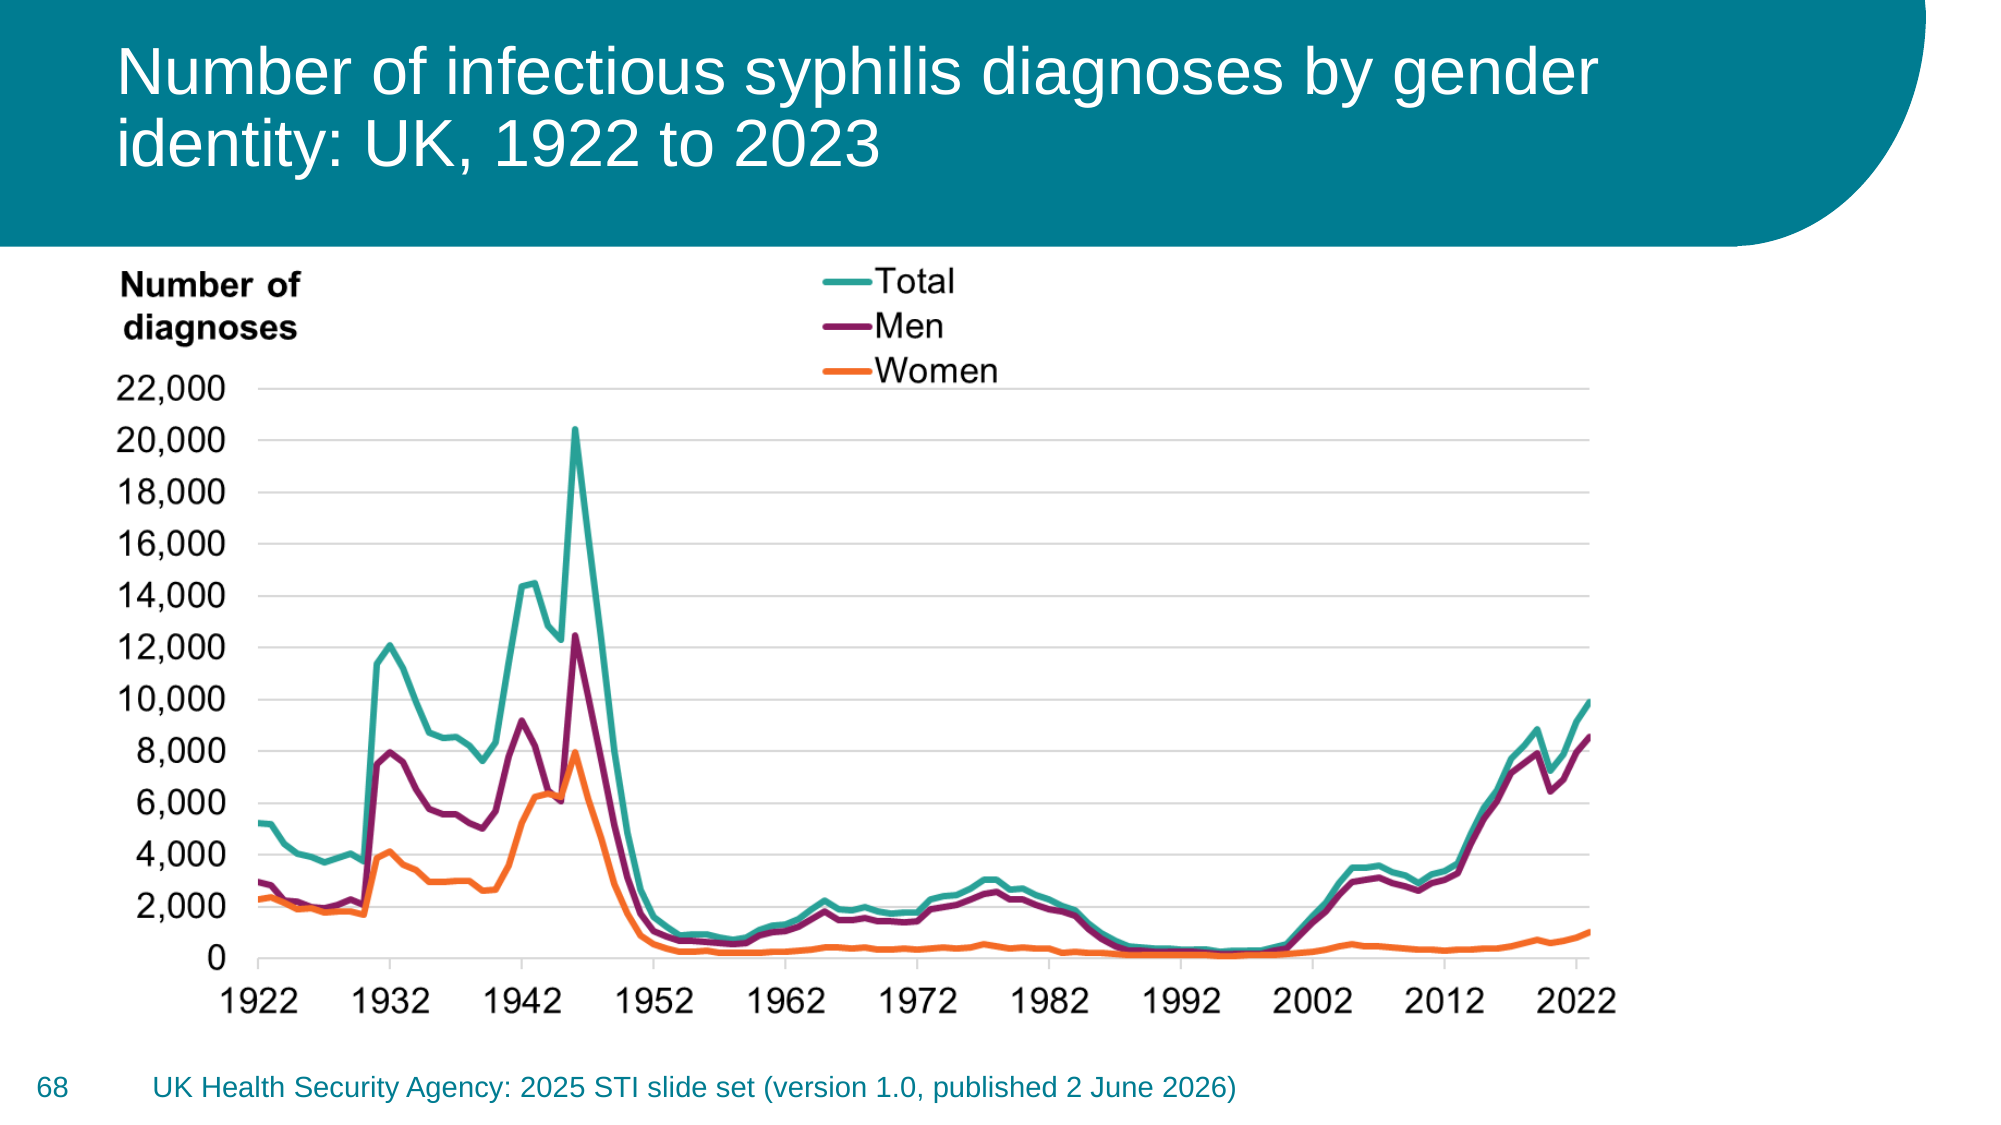

# Number of infectious syphilis diagnoses by gender identity: UK, 1922 to 2023
68
UK Health Security Agency: 2025 STI slide set (version 1.0, published 2 June 2026)